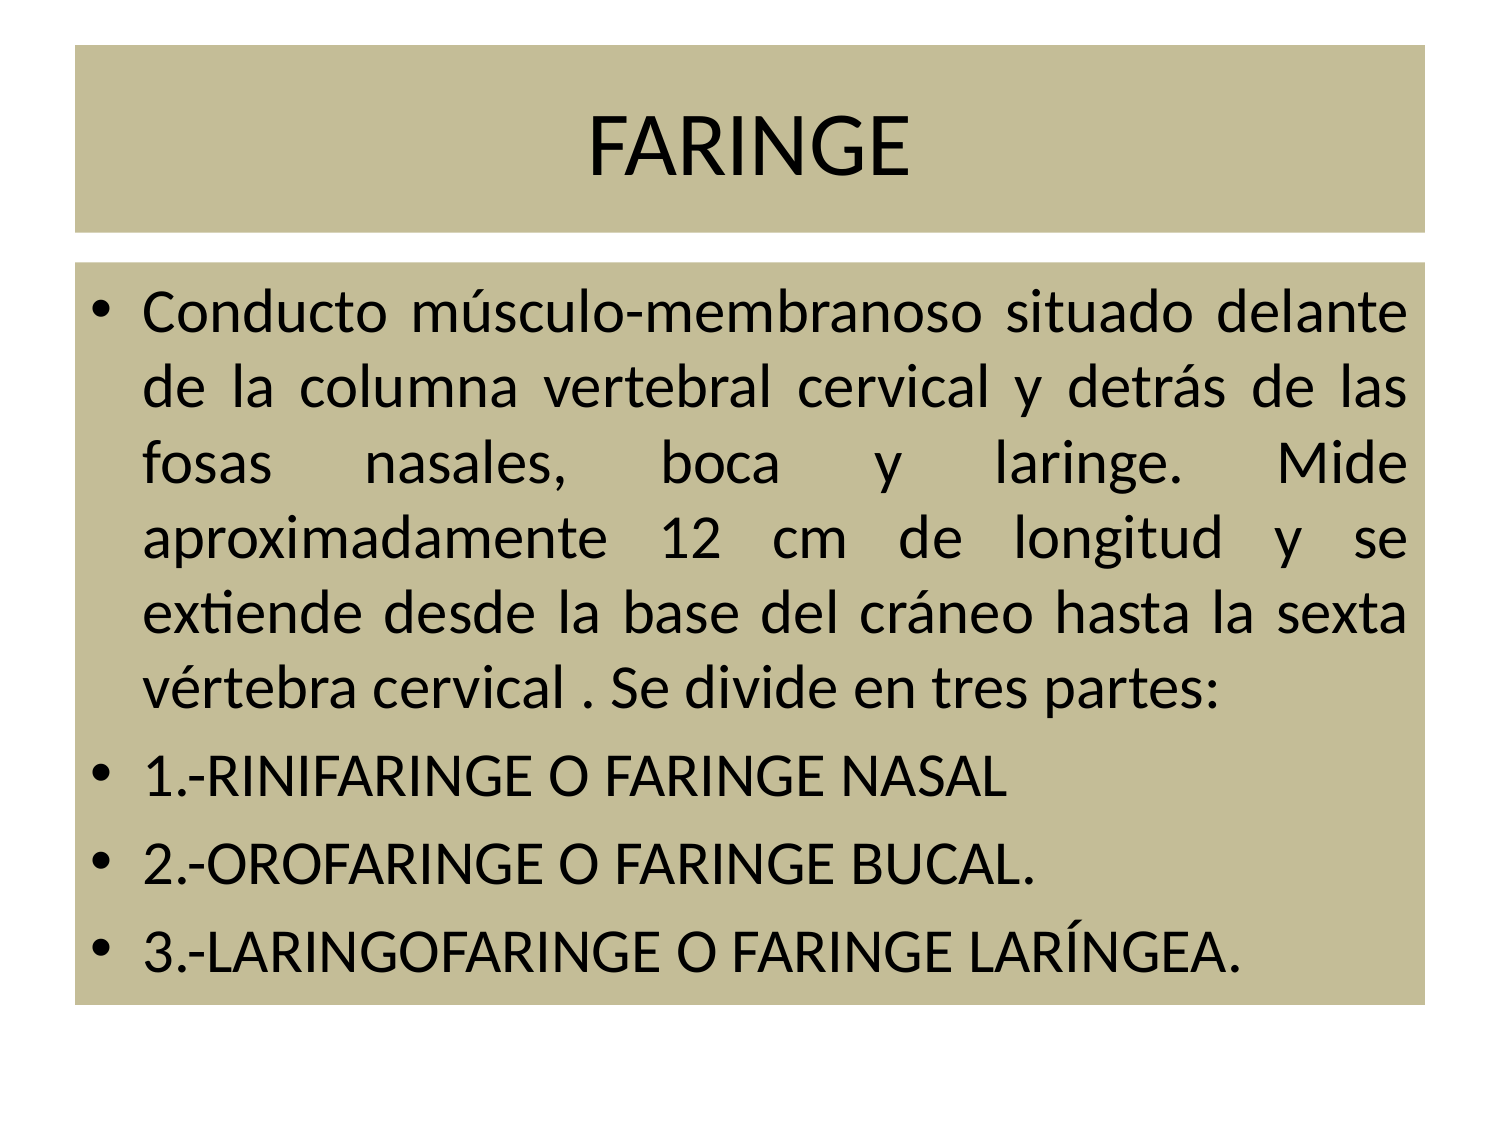

# FARINGE
Conducto músculo-membranoso situado delante de la columna vertebral cervical y detrás de las fosas nasales, boca y laringe. Mide aproximadamente 12 cm de longitud y se extiende desde la base del cráneo hasta la sexta vértebra cervical . Se divide en tres partes:
1.-RINIFARINGE O FARINGE NASAL
2.-OROFARINGE O FARINGE BUCAL.
3.-LARINGOFARINGE O FARINGE LARÍNGEA.